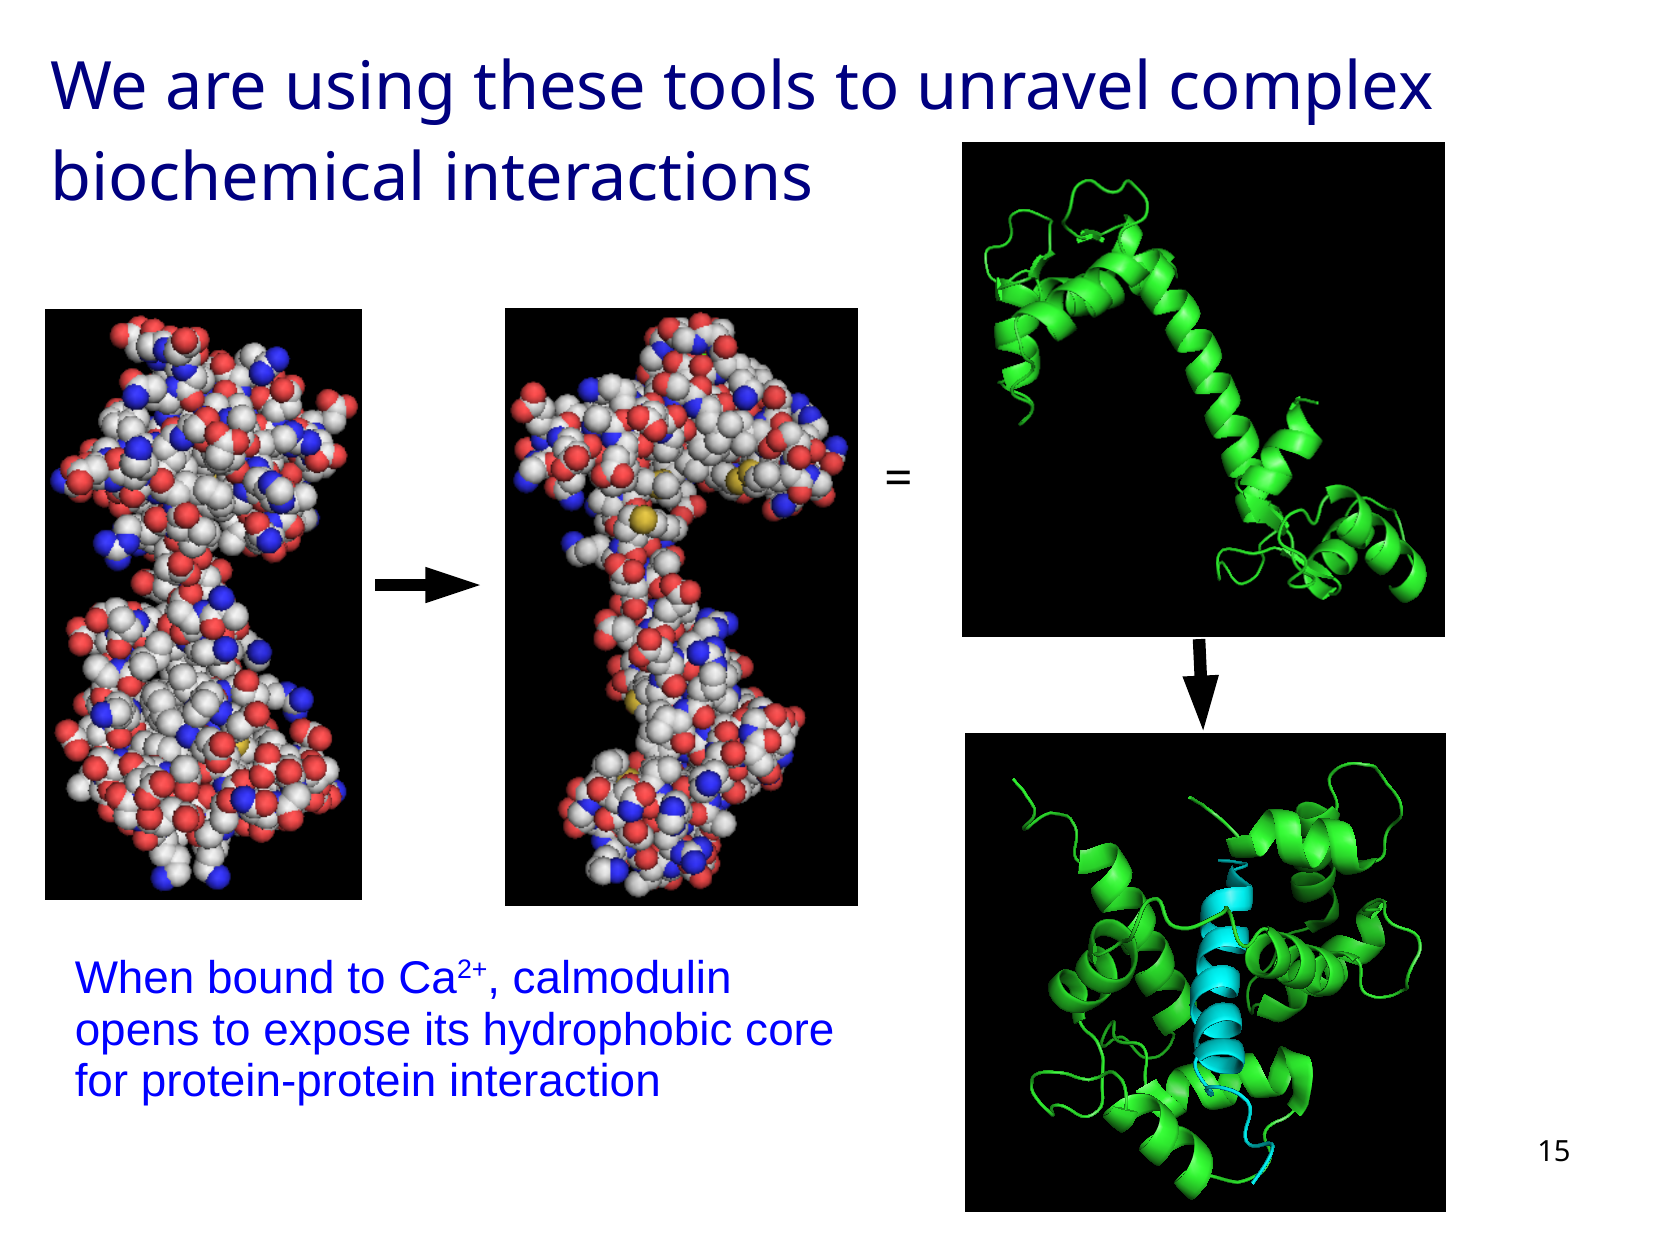

# We are using these tools to unravel complex biochemical interactions
=
When bound to Ca2+, calmodulin opens to expose its hydrophobic core for protein-protein interaction
15